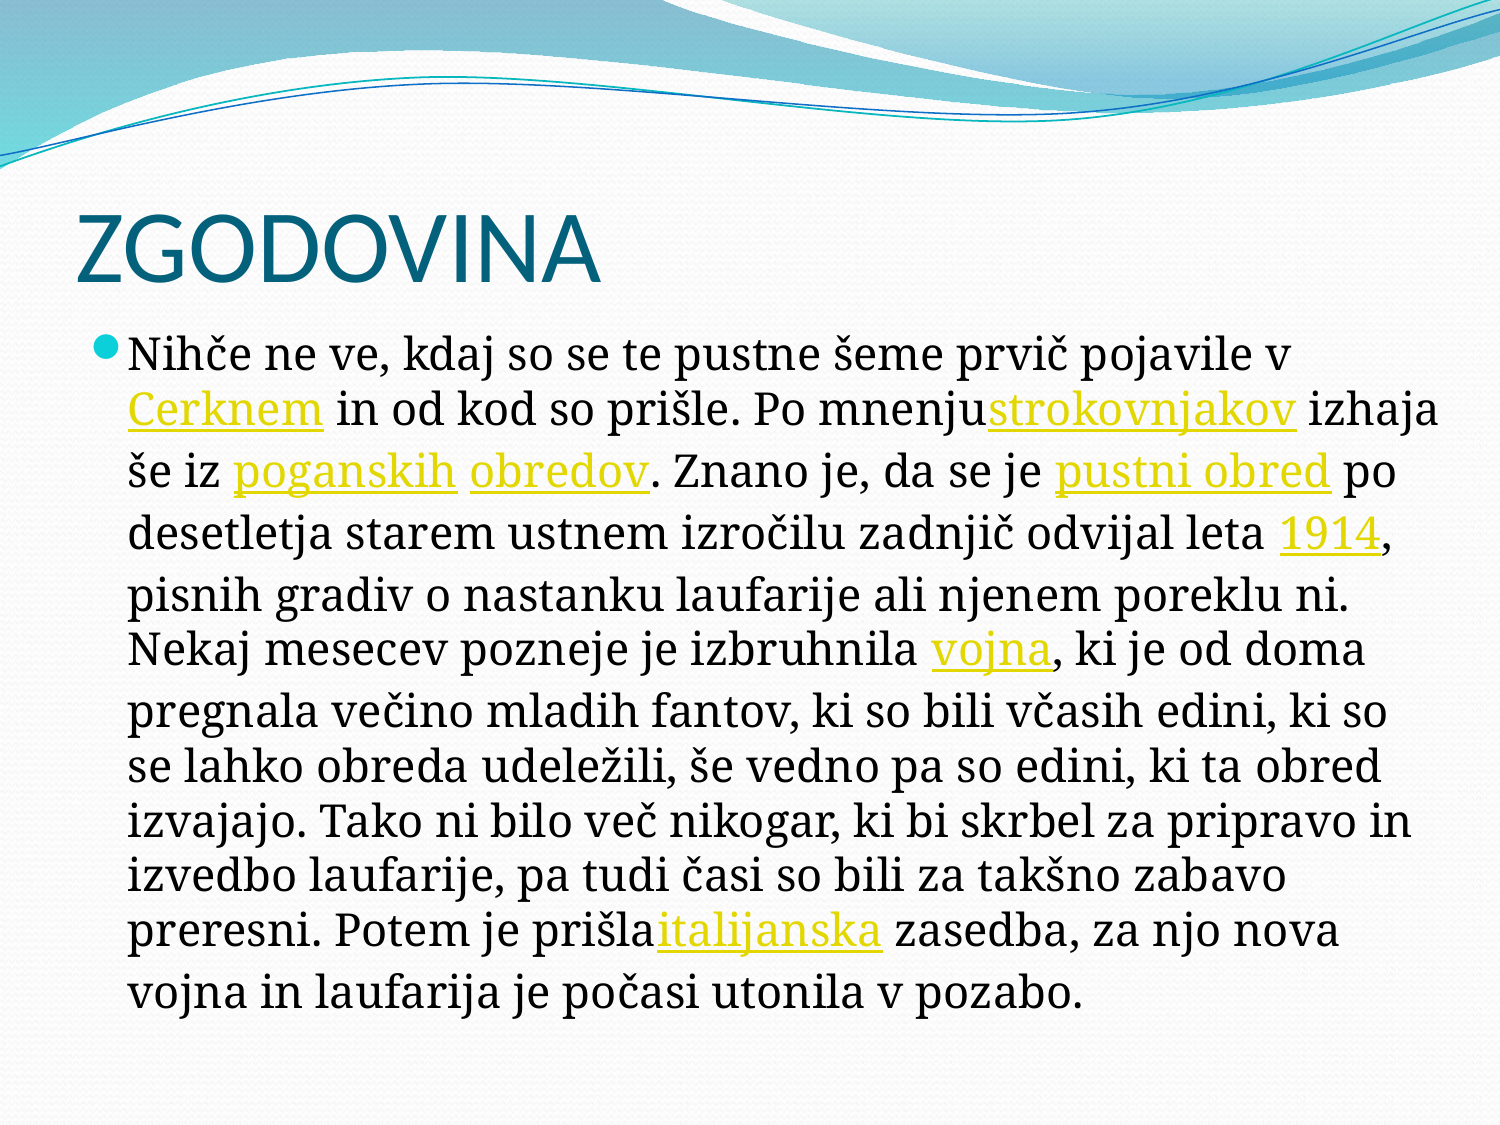

# ZGODOVINA
Nihče ne ve, kdaj so se te pustne šeme prvič pojavile v Cerknem in od kod so prišle. Po mnenjustrokovnjakov izhaja še iz poganskih obredov. Znano je, da se je pustni obred po desetletja starem ustnem izročilu zadnjič odvijal leta 1914, pisnih gradiv o nastanku laufarije ali njenem poreklu ni. Nekaj mesecev pozneje je izbruhnila vojna, ki je od doma pregnala večino mladih fantov, ki so bili včasih edini, ki so se lahko obreda udeležili, še vedno pa so edini, ki ta obred izvajajo. Tako ni bilo več nikogar, ki bi skrbel za pripravo in izvedbo laufarije, pa tudi časi so bili za takšno zabavo preresni. Potem je prišlaitalijanska zasedba, za njo nova vojna in laufarija je počasi utonila v pozabo.